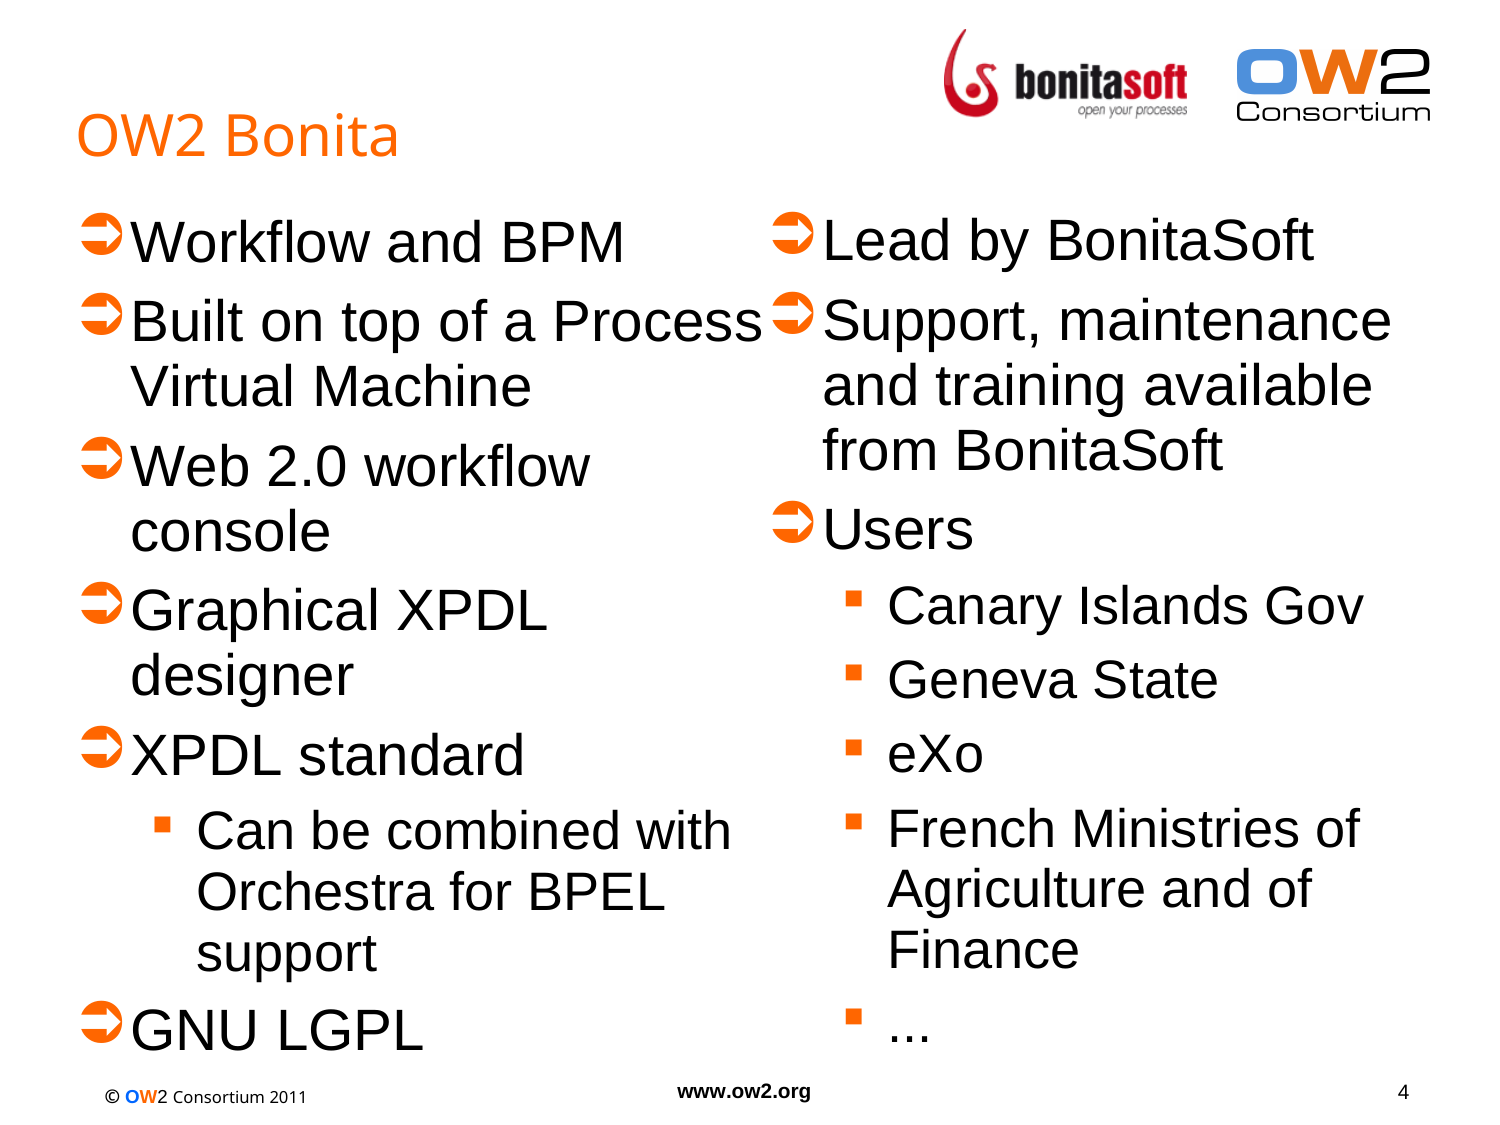

# OW2 Bonita
Lead by BonitaSoft
Support, maintenance and training available from BonitaSoft
Users
Canary Islands Gov
Geneva State
eXo
French Ministries of Agriculture and of Finance
...
Workflow and BPM
Built on top of a Process Virtual Machine
Web 2.0 workflow console
Graphical XPDL designer
XPDL standard
Can be combined with Orchestra for BPEL support
GNU LGPL
4